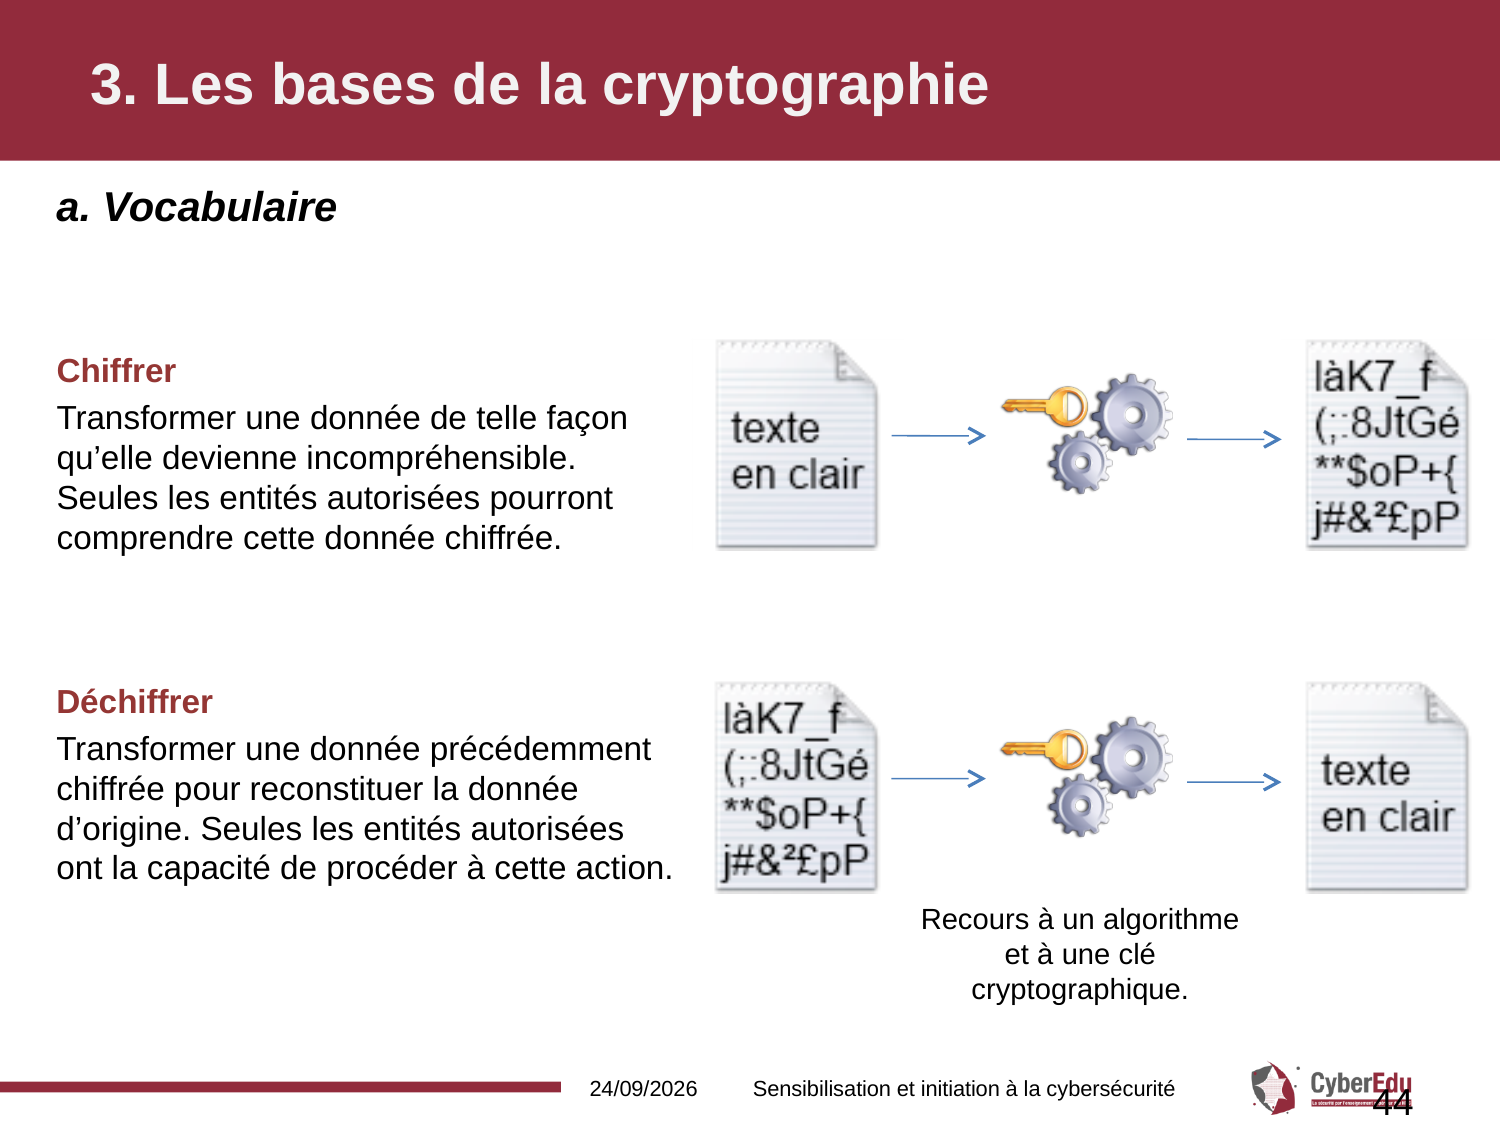

# 3. Les bases de la cryptographie
a. Vocabulaire
Chiffrer
Transformer une donnée de telle façon qu’elle devienne incompréhensible. Seules les entités autorisées pourront comprendre cette donnée chiffrée.
Déchiffrer
Transformer une donnée précédemment chiffrée pour reconstituer la donnée d’origine. Seules les entités autorisées ont la capacité de procéder à cette action.
Recours à un algorithme et à une clé cryptographique.
Sensibilisation et initiation à la cybersécurité